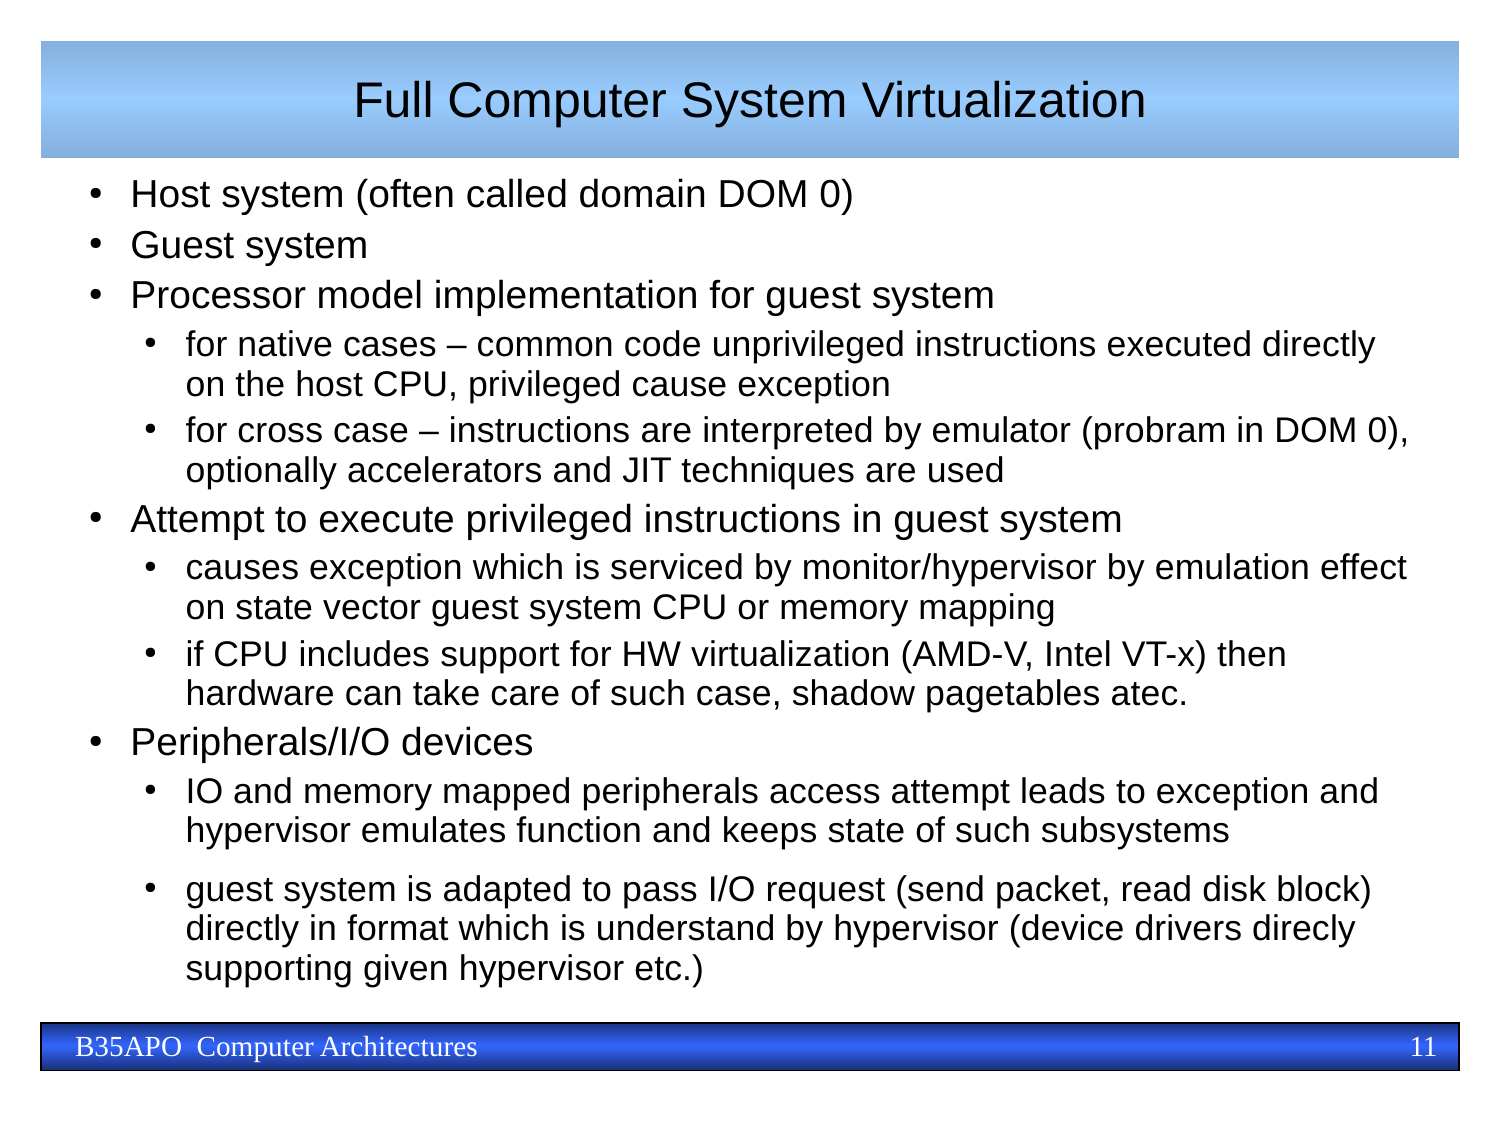

# Full Computer System Virtualization
Host system (often called domain DOM 0)
Guest system
Processor model implementation for guest system
for native cases – common code unprivileged instructions executed directly on the host CPU, privileged cause exception
for cross case – instructions are interpreted by emulator (probram in DOM 0), optionally accelerators and JIT techniques are used
Attempt to execute privileged instructions in guest system
causes exception which is serviced by monitor/hypervisor by emulation effect on state vector guest system CPU or memory mapping
if CPU includes support for HW virtualization (AMD-V, Intel VT-x) then hardware can take care of such case, shadow pagetables atec.
Peripherals/I/O devices
IO and memory mapped peripherals access attempt leads to exception and hypervisor emulates function and keeps state of such subsystems
guest system is adapted to pass I/O request (send packet, read disk block) directly in format which is understand by hypervisor (device drivers direcly supporting given hypervisor etc.)
B35APO Computer Architectures
11